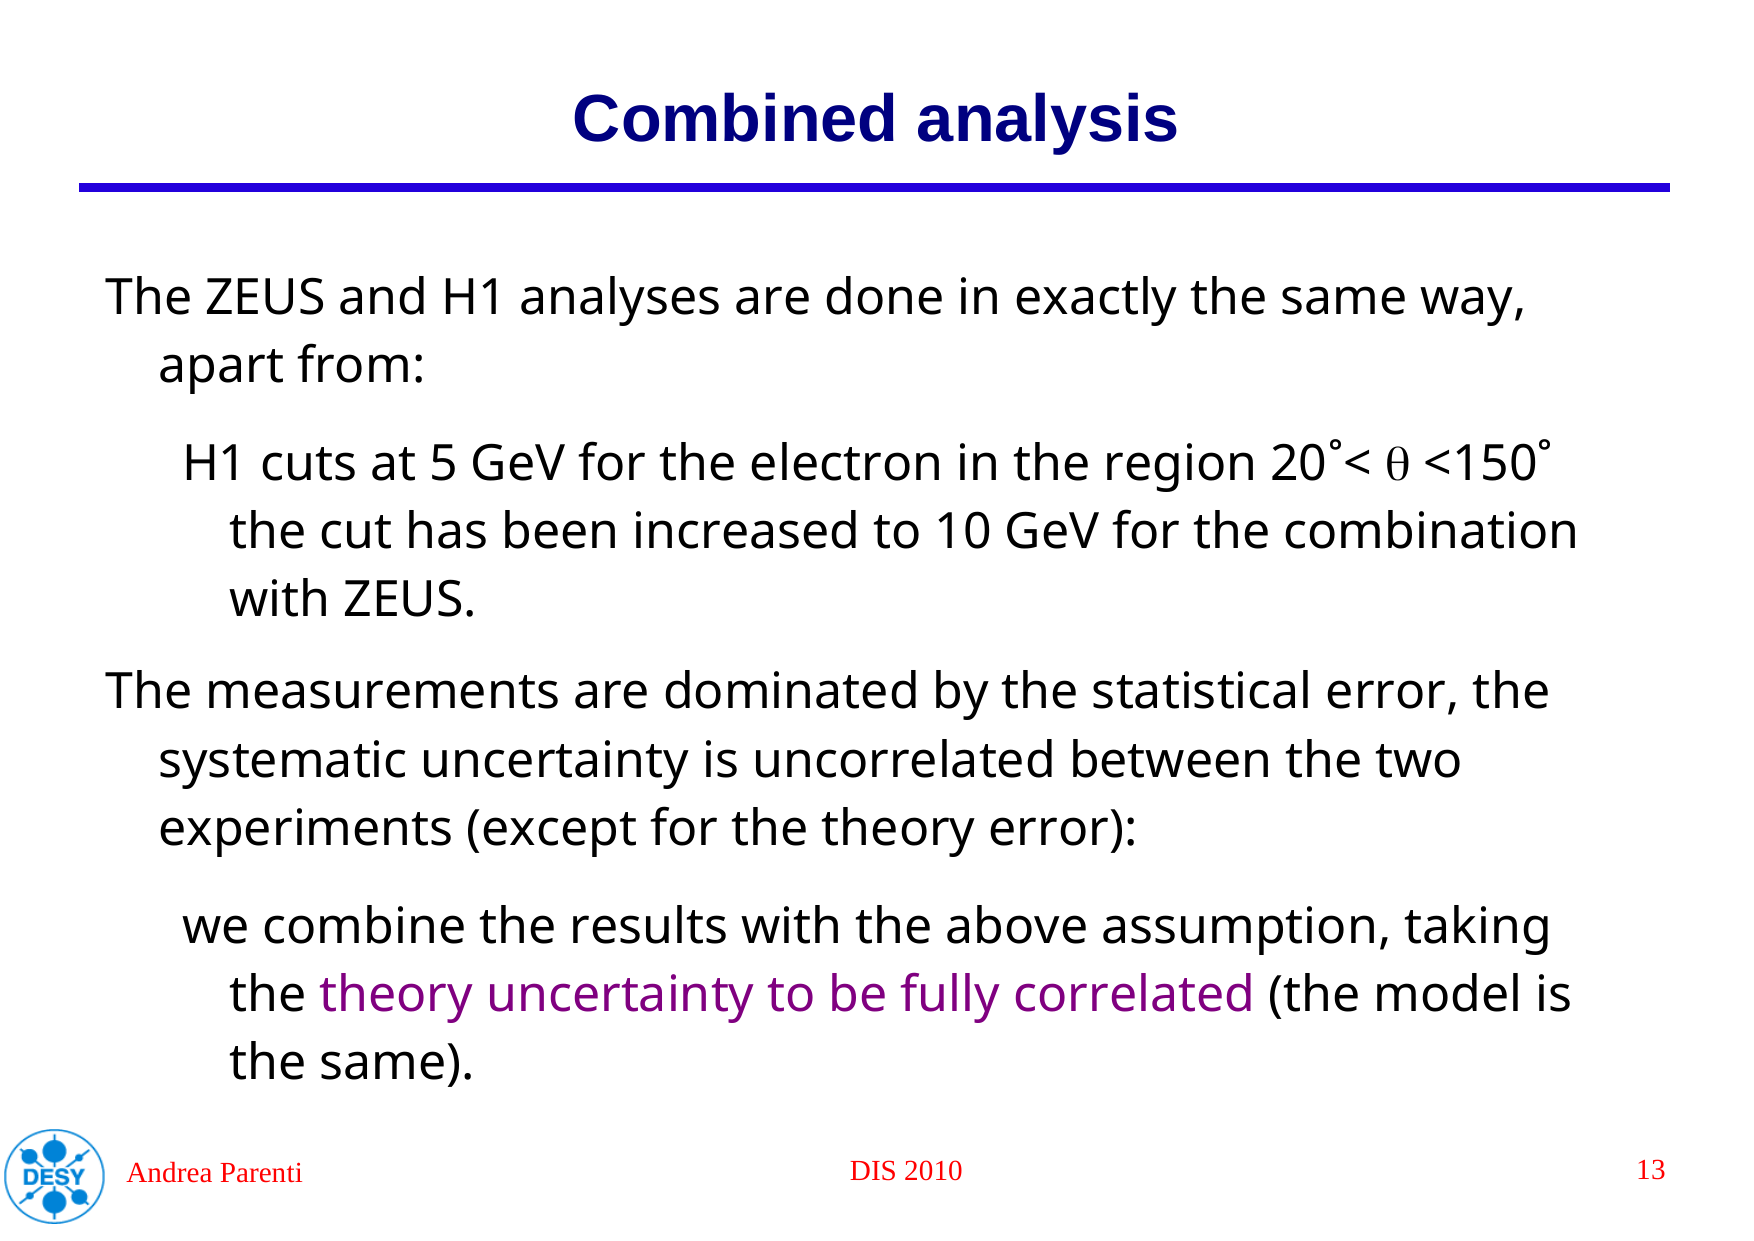

# Combined analysis
The ZEUS and H1 analyses are done in exactly the same way, apart from:
H1 cuts at 5 GeV for the electron in the region 20˚< q <150˚ the cut has been increased to 10 GeV for the combination with ZEUS.
The measurements are dominated by the statistical error, the systematic uncertainty is uncorrelated between the two experiments (except for the theory error):
we combine the results with the above assumption, taking the theory uncertainty to be fully correlated (the model is the same).
13